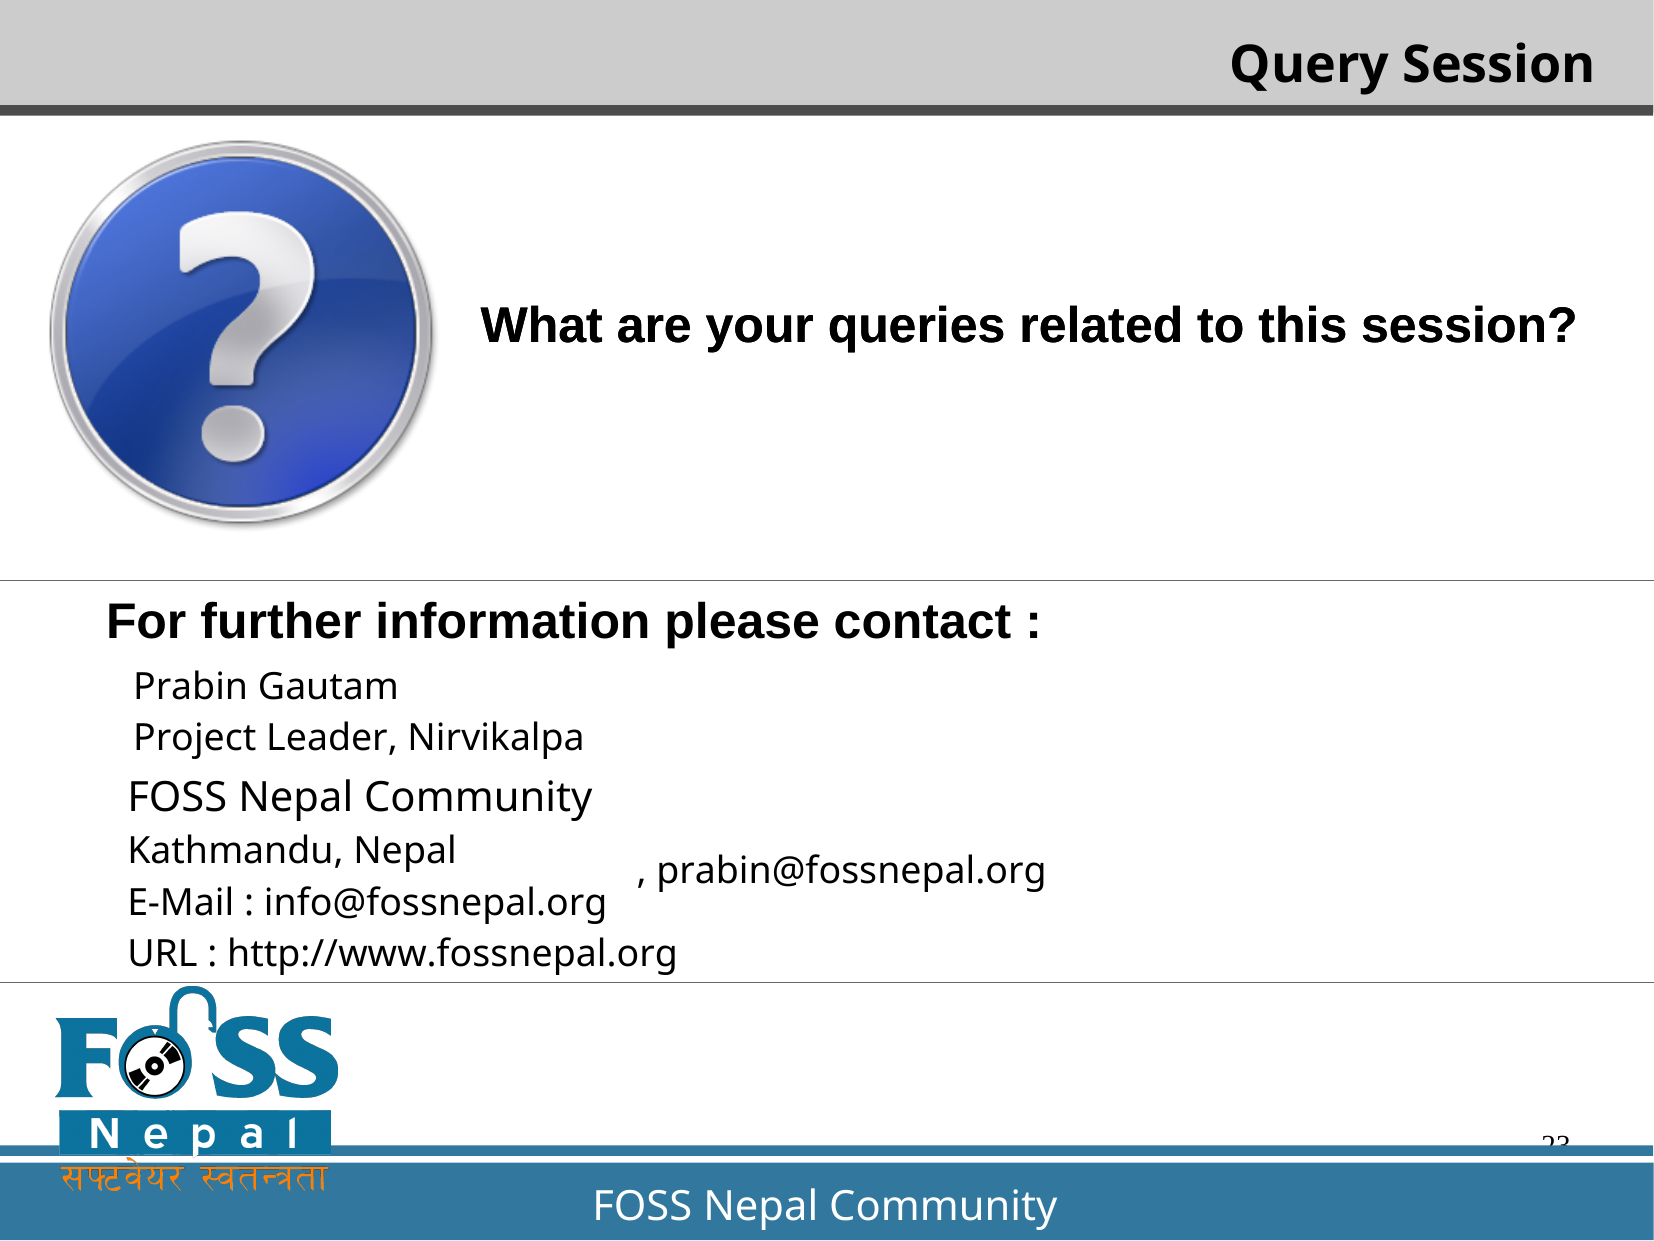

Prabin Gautam
Project Leader, Nirvikalpa
, prabin@fossnepal.org